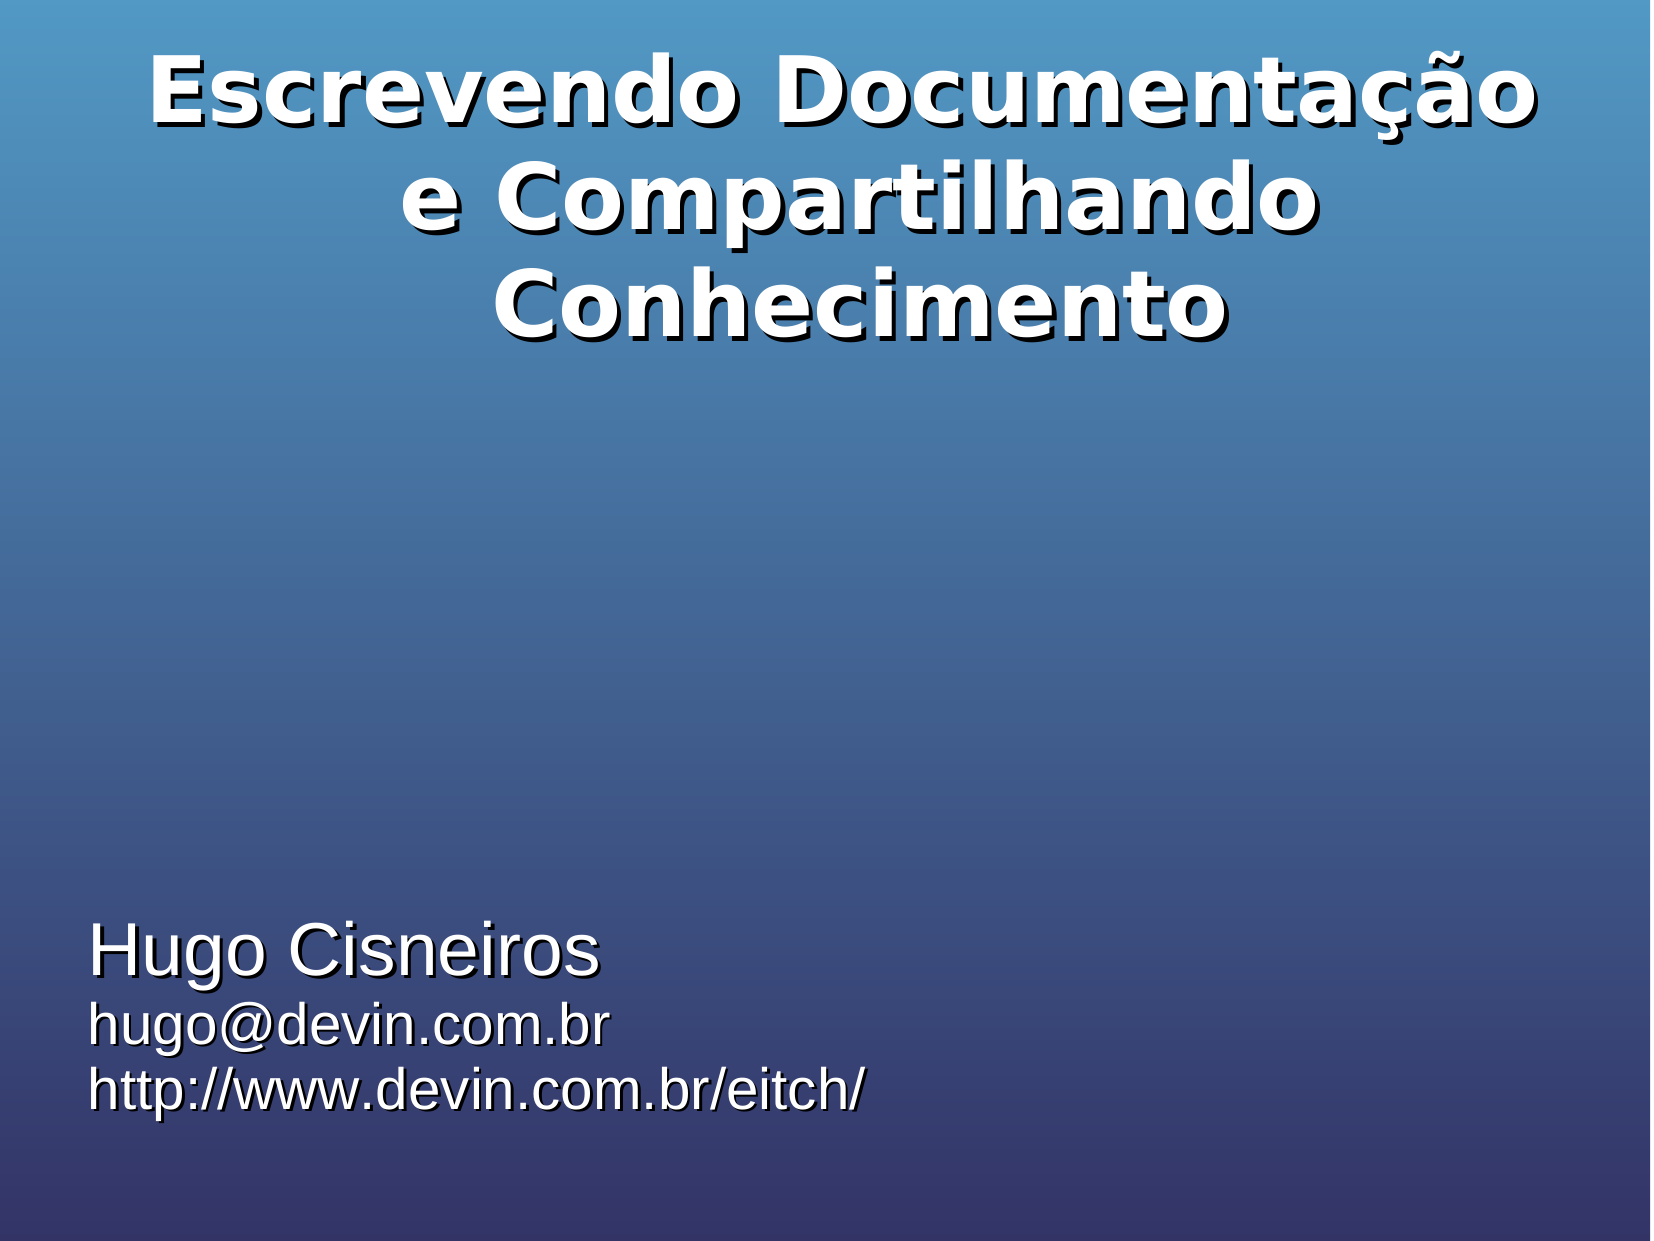

# Escrevendo Documentação e Compartilhando Conhecimento
Hugo Cisneiros
hugo@devin.com.br
http://www.devin.com.br/eitch/